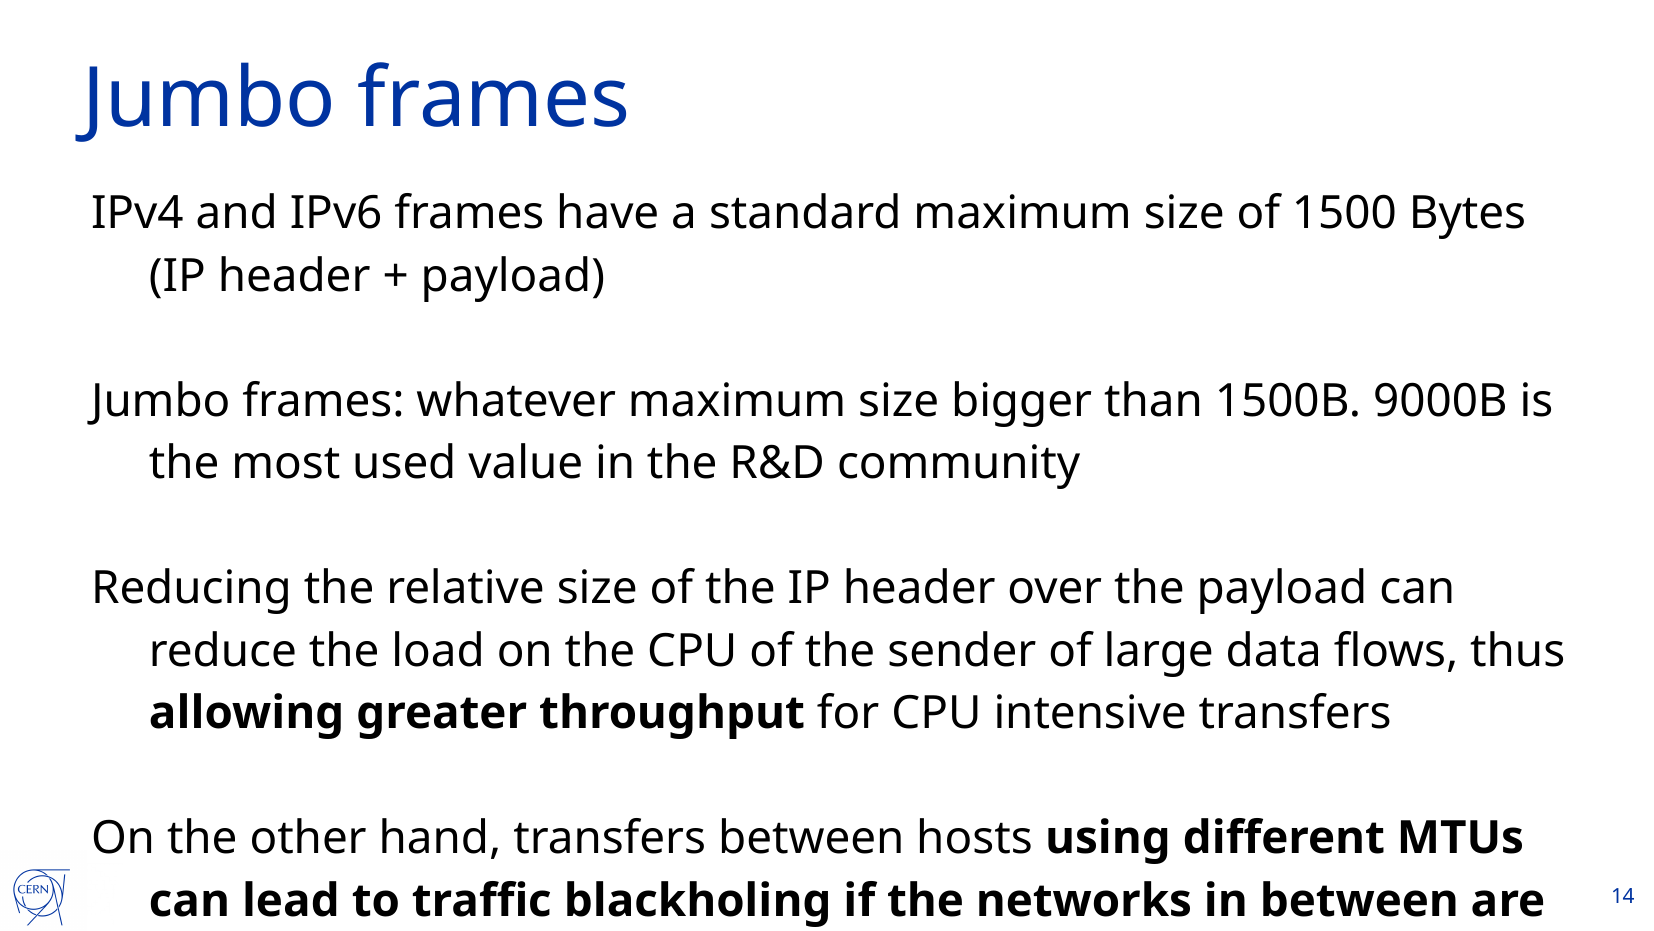

# Jumbo frames
IPv4 and IPv6 frames have a standard maximum size of 1500 Bytes (IP header + payload)
Jumbo frames: whatever maximum size bigger than 1500B. 9000B is the most used value in the R&D community
Reducing the relative size of the IP header over the payload can reduce the load on the CPU of the sender of large data flows, thus allowing greater throughput for CPU intensive transfers
On the other hand, transfers between hosts using different MTUs can lead to traffic blackholing if the networks in between are not properly configured